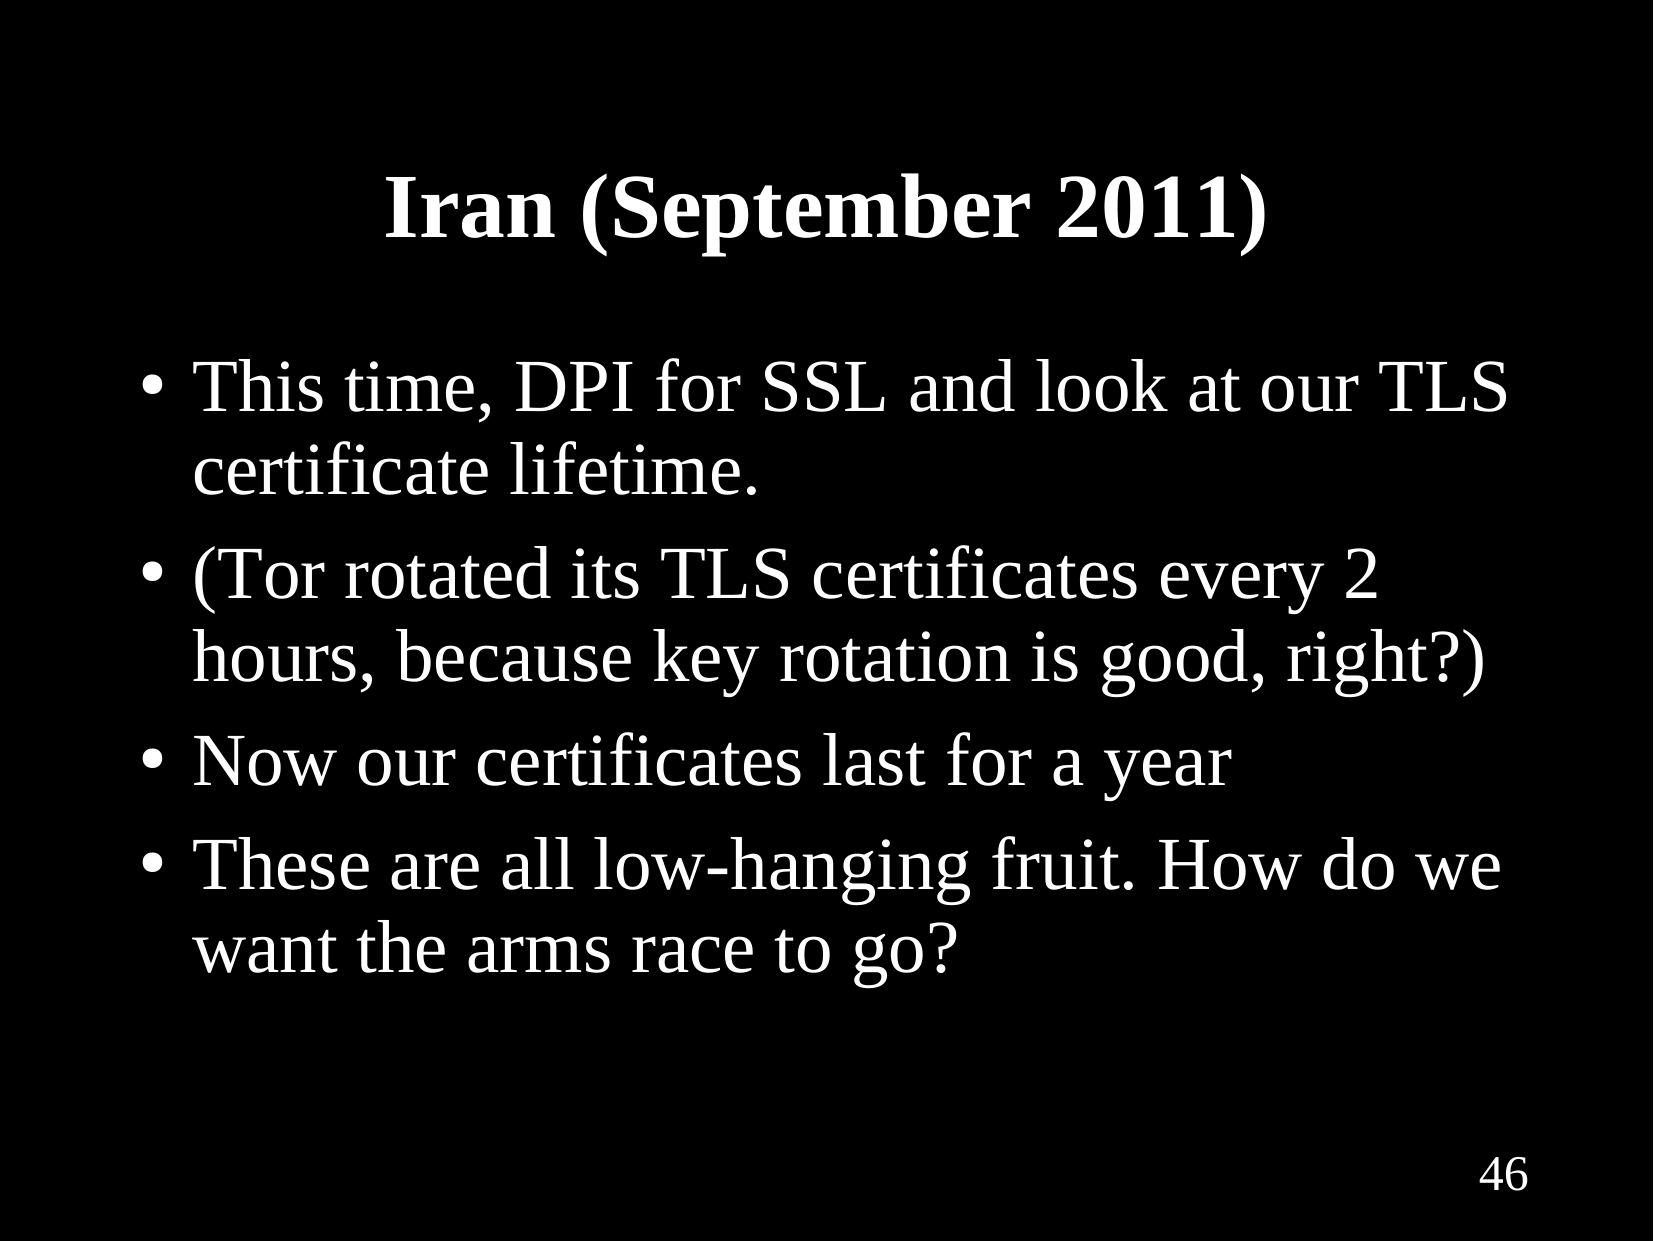

# Iran (September 2011)
This time, DPI for SSL and look at our TLS certificate lifetime.
(Tor rotated its TLS certificates every 2 hours, because key rotation is good, right?)
Now our certificates last for a year
These are all low-hanging fruit. How do we want the arms race to go?